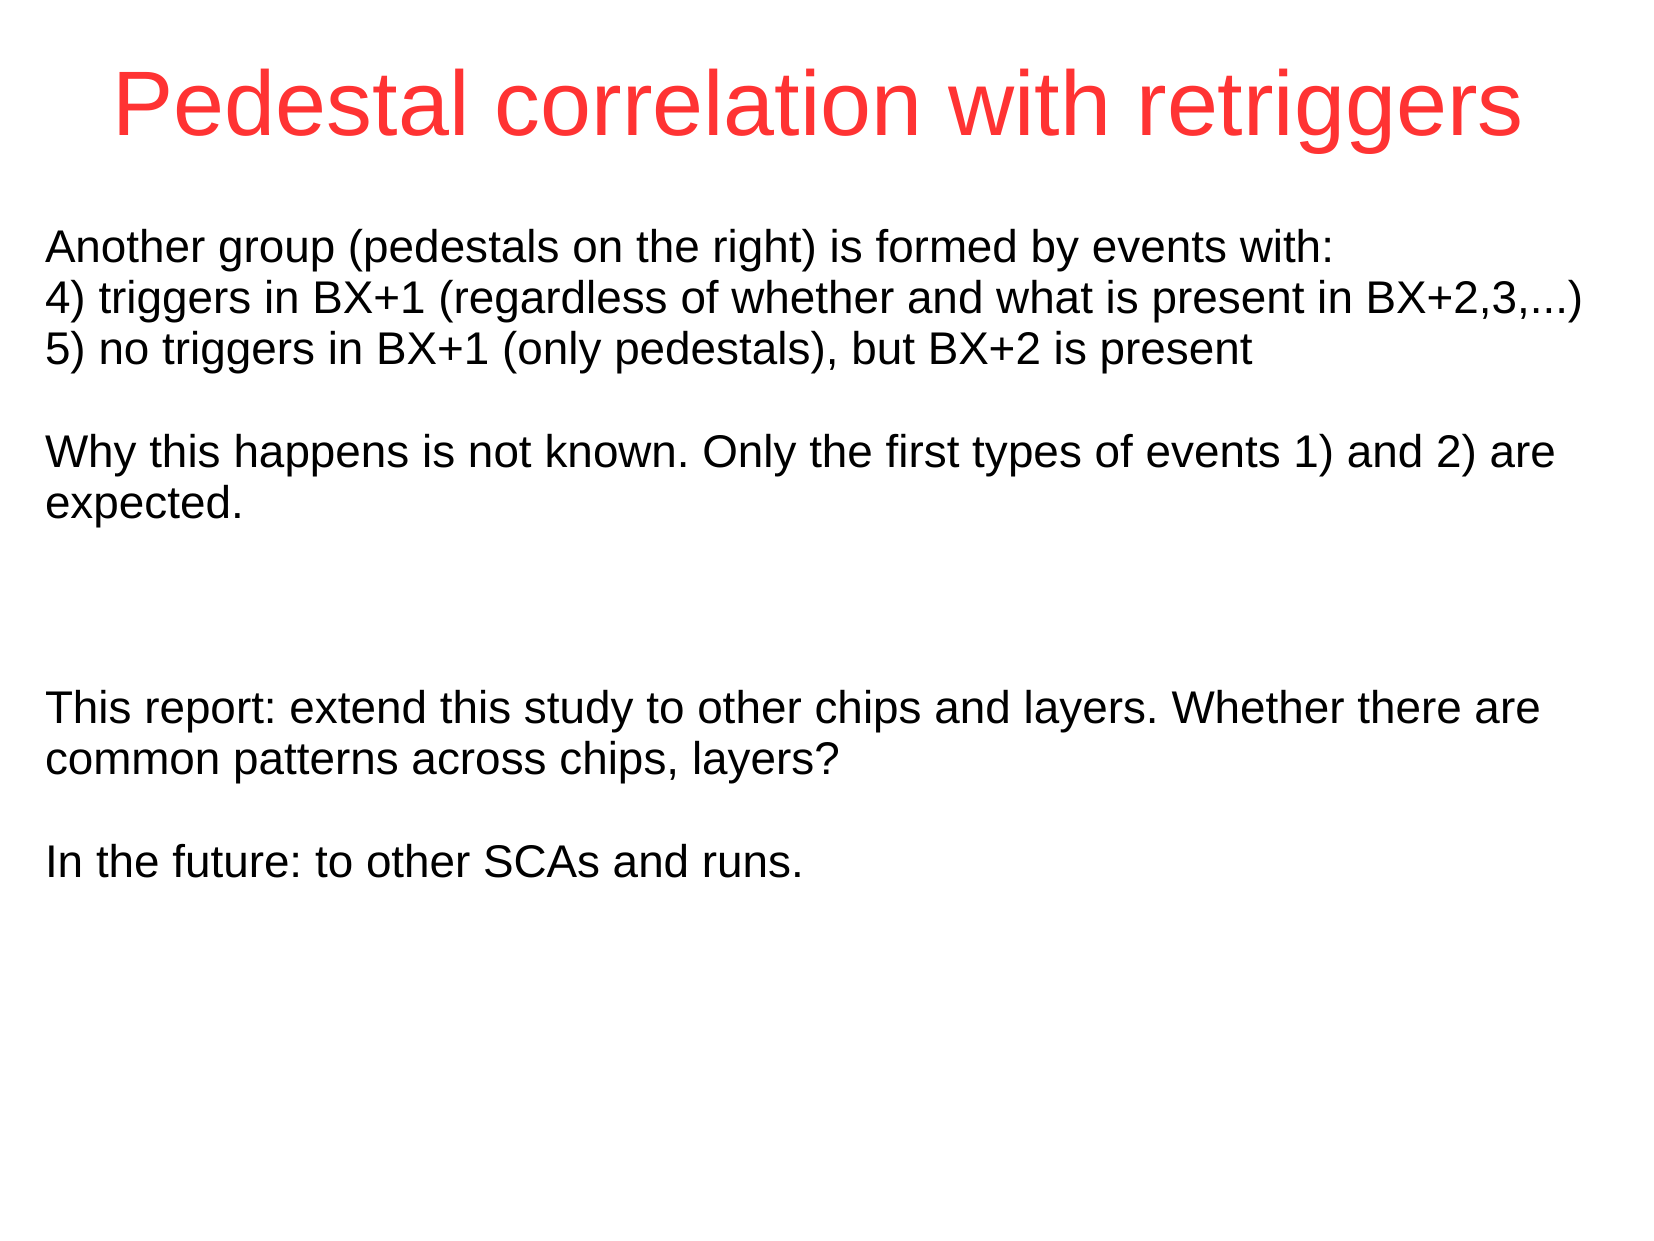

Pedestal correlation with retriggers
# Another group (pedestals on the right) is formed by events with:
4) triggers in BX+1 (regardless of whether and what is present in BX+2,3,...)
5) no triggers in BX+1 (only pedestals), but BX+2 is present
Why this happens is not known. Only the first types of events 1) and 2) are expected.
This report: extend this study to other chips and layers. Whether there are common patterns across chips, layers?
In the future: to other SCAs and runs.